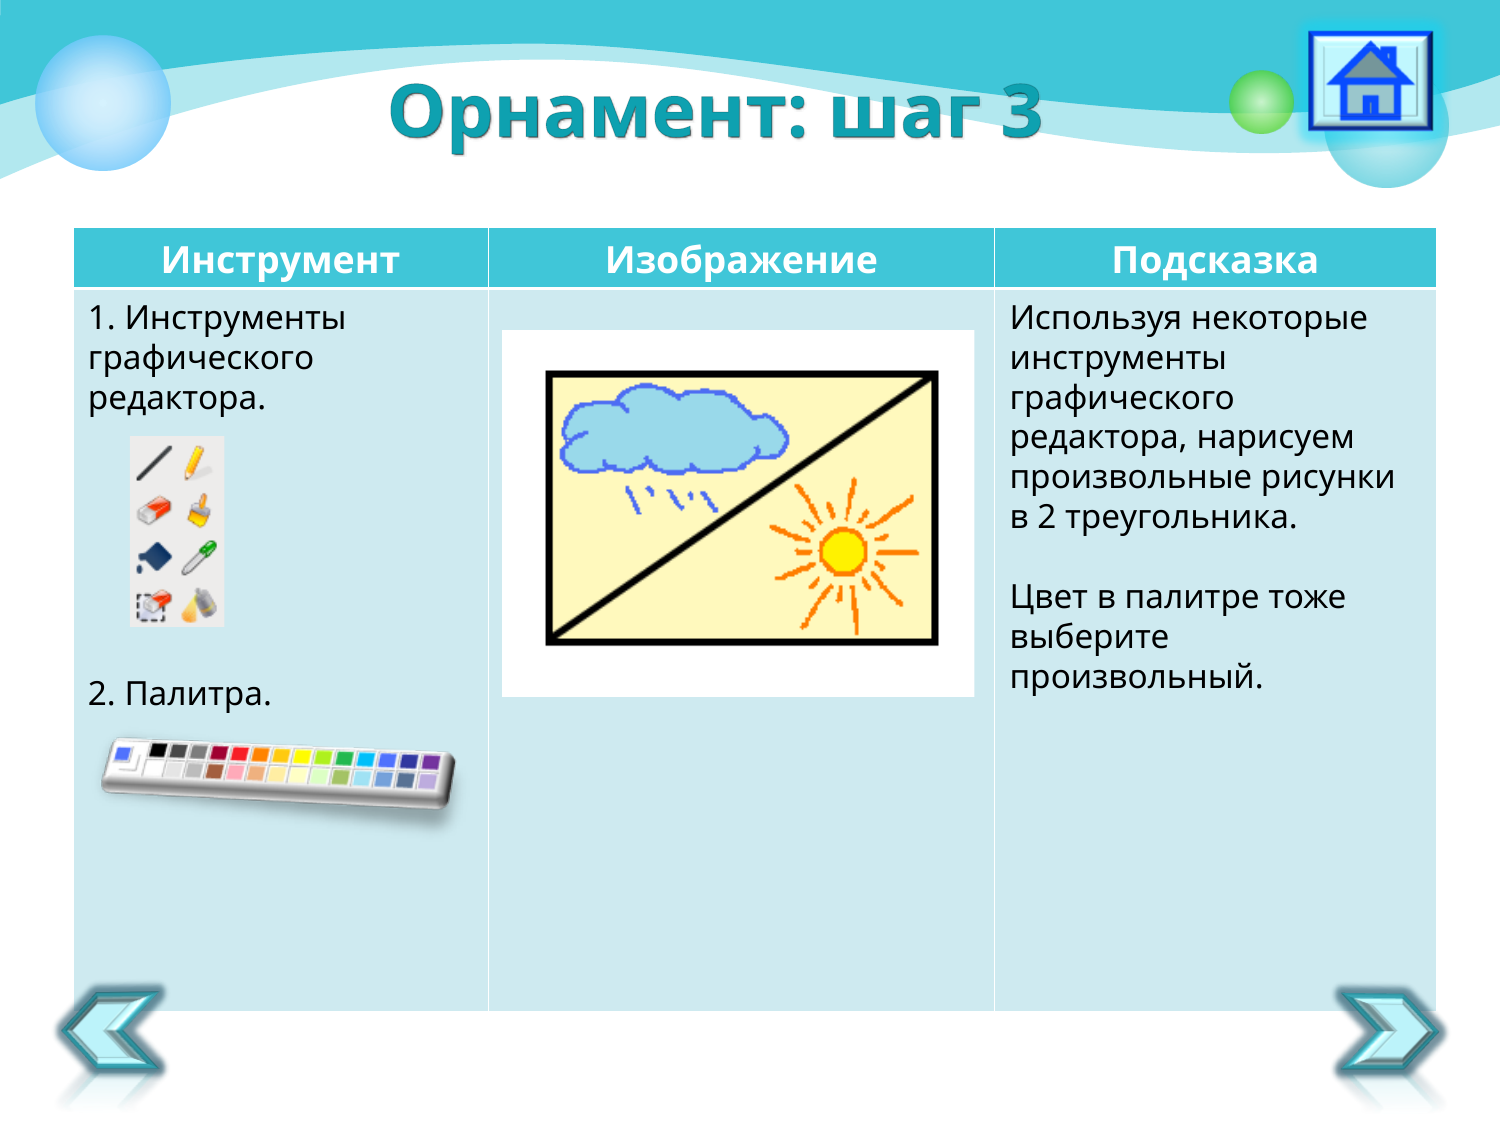

| | | |
| --- | --- | --- |
| | | |
Орнамент: шаг 3
| Инструмент | Изображение | Подсказка |
| --- | --- | --- |
| 1. Инструменты графического редактора. 2. Палитра. | | Используя некоторые инструменты графического редактора, нарисуем произвольные рисунки в 2 треугольника. Цвет в палитре тоже выберите произвольный. |